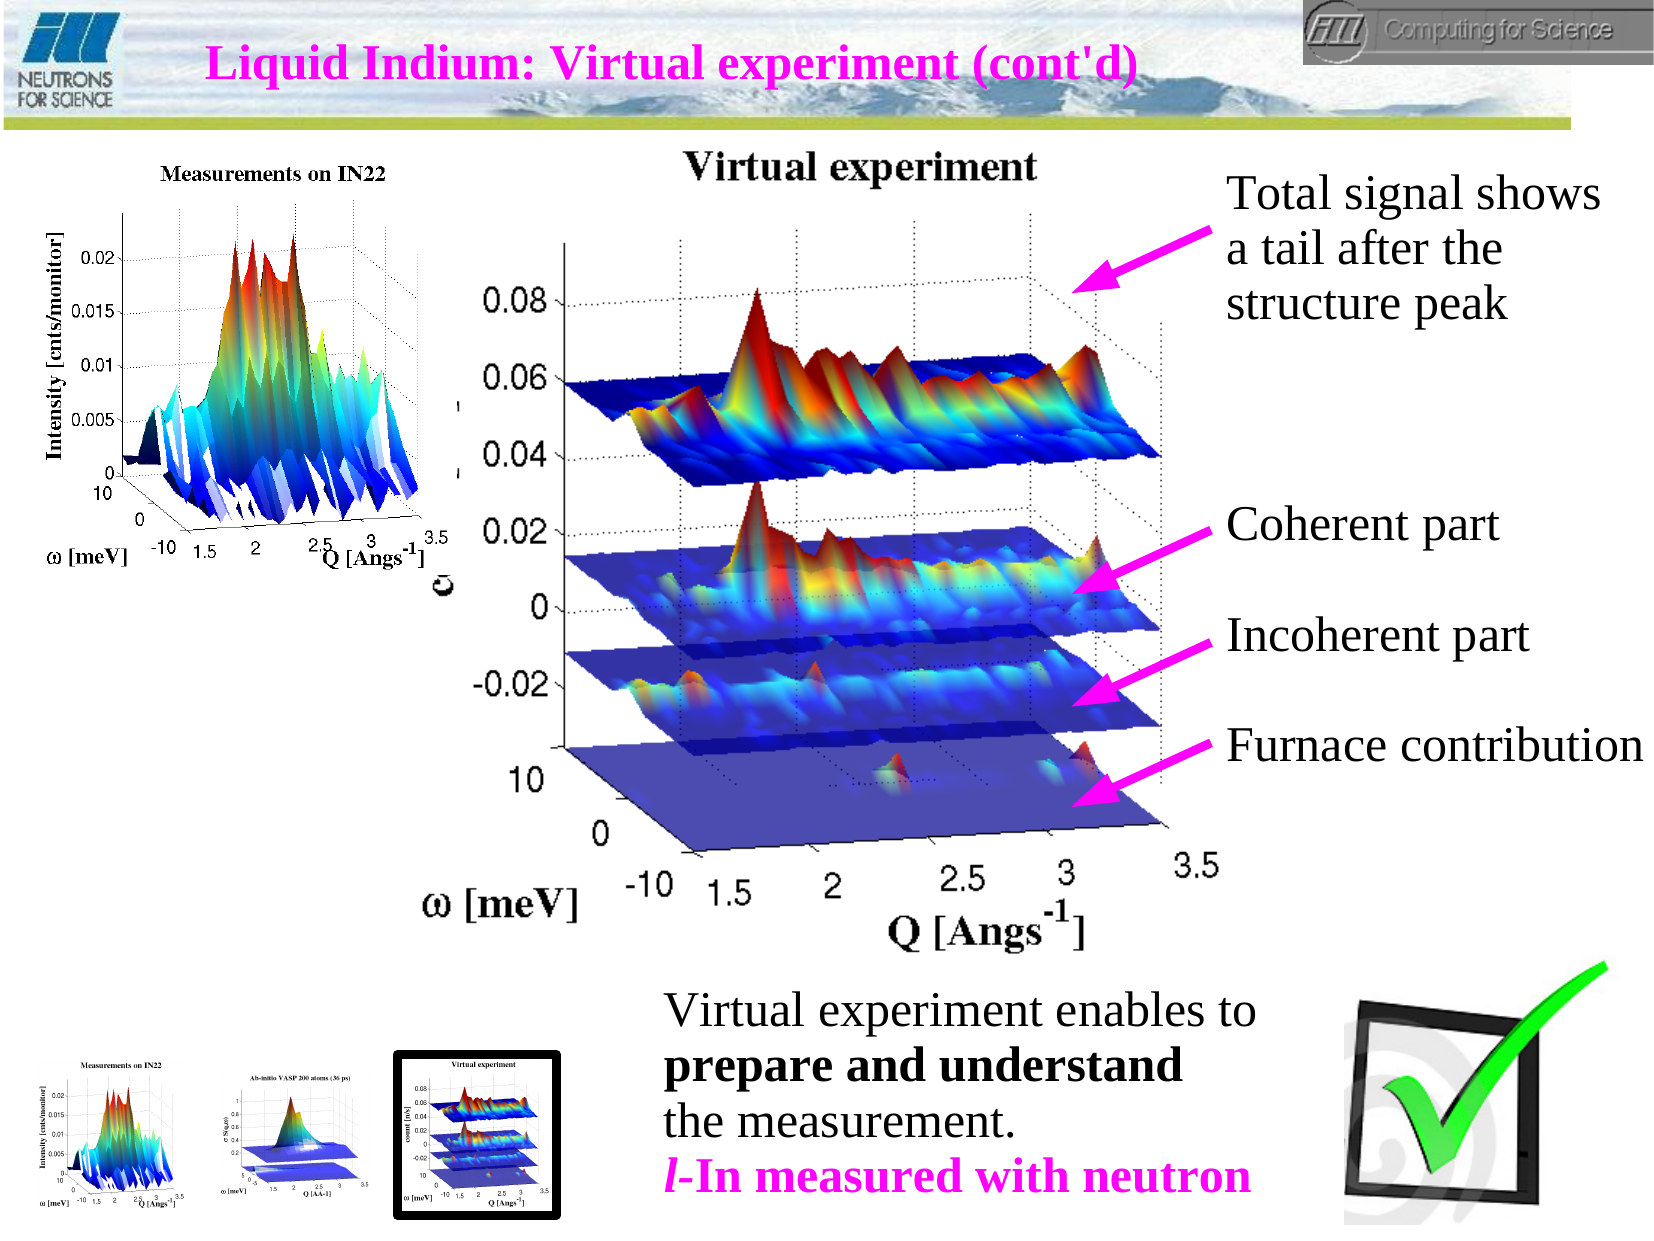

Liquid Indium: Virtual experiment (cont'd)
Total signal shows
a tail after the
structure peak
Coherent part
Incoherent part
Furnace contribution
Virtual experiment enables to
prepare and understand
the measurement.
l-In measured with neutron